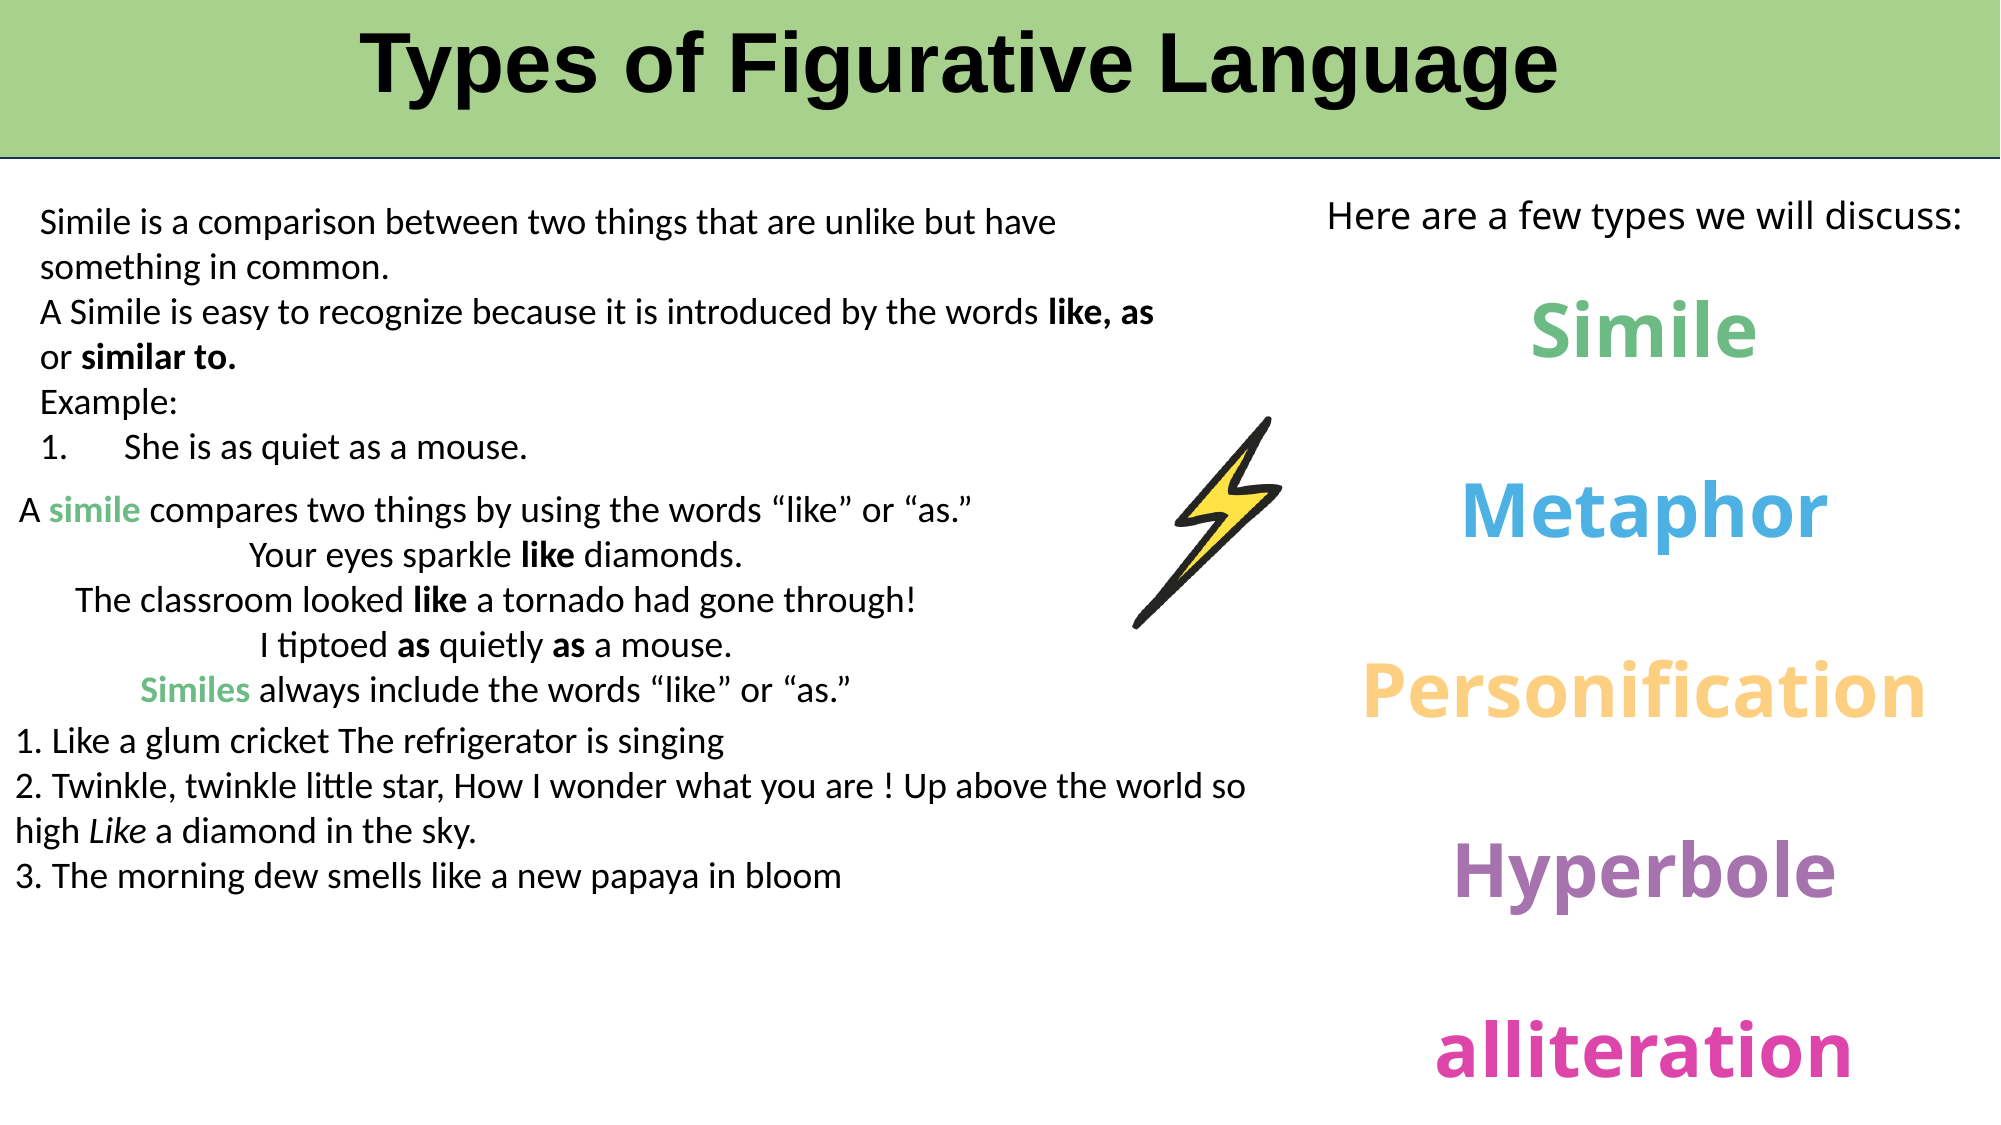

Types of Figurative Language
#
Here are a few types we will discuss:
Simile
Metaphor
Personification
Hyperbole
alliteration
Simile is a comparison between two things that are unlike but have something in common.
A Simile is easy to recognize because it is introduced by the words like, as or similar to.
Example:
She is as quiet as a mouse.
A simile compares two things by using the words “like” or “as.”
Your eyes sparkle like diamonds.
The classroom looked like a tornado had gone through!
I tiptoed as quietly as a mouse.
Similes always include the words “like” or “as.”
1. Like a glum cricket The refrigerator is singing
2. Twinkle, twinkle little star, How I wonder what you are ! Up above the world so high Like a diamond in the sky.
3. The morning dew smells like a new papaya in bloom